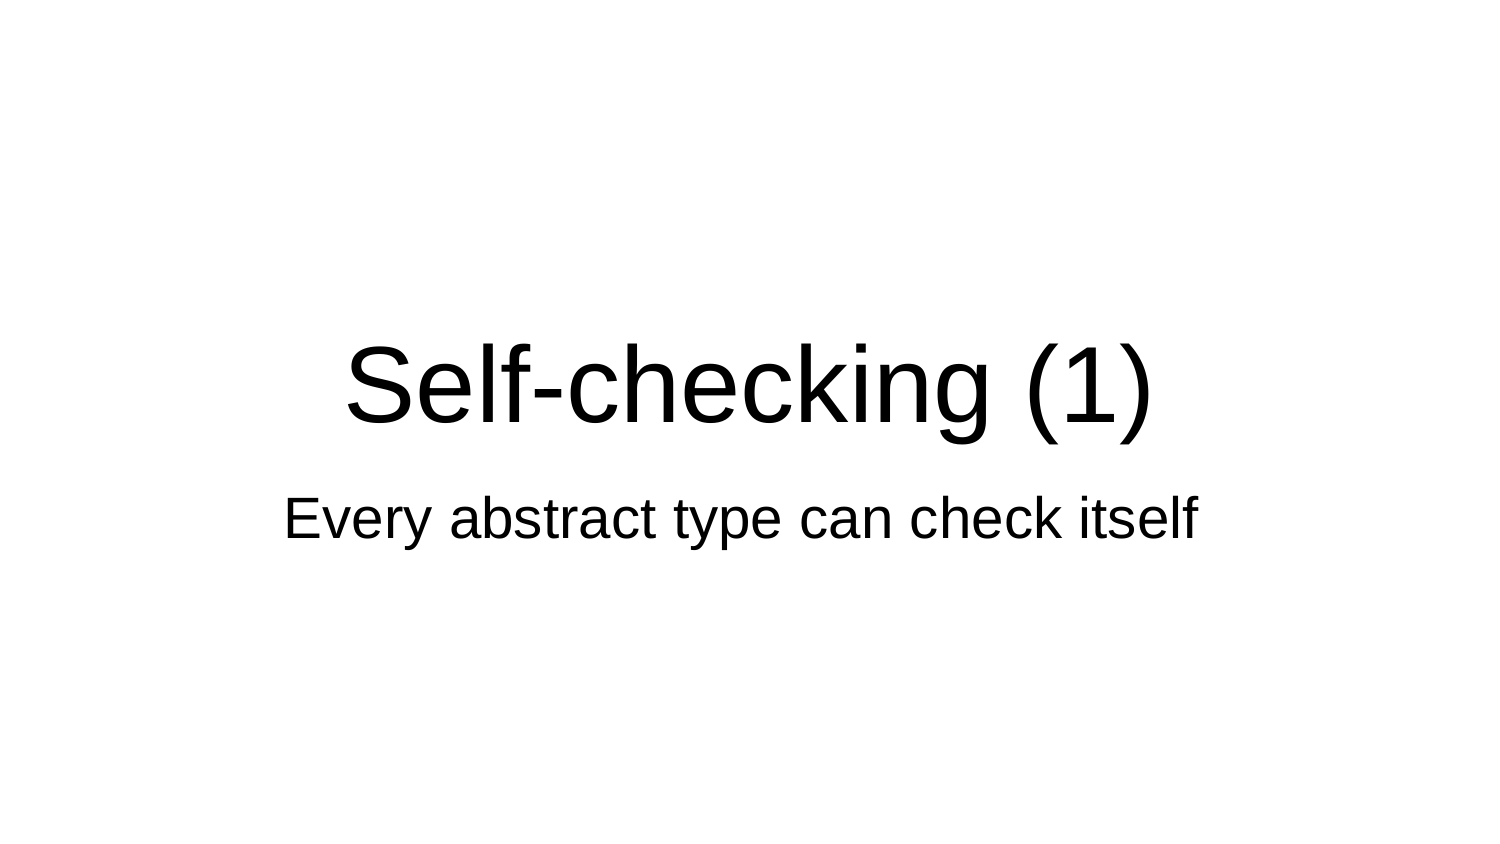

# Self-checking (1)
Every abstract type can check itself